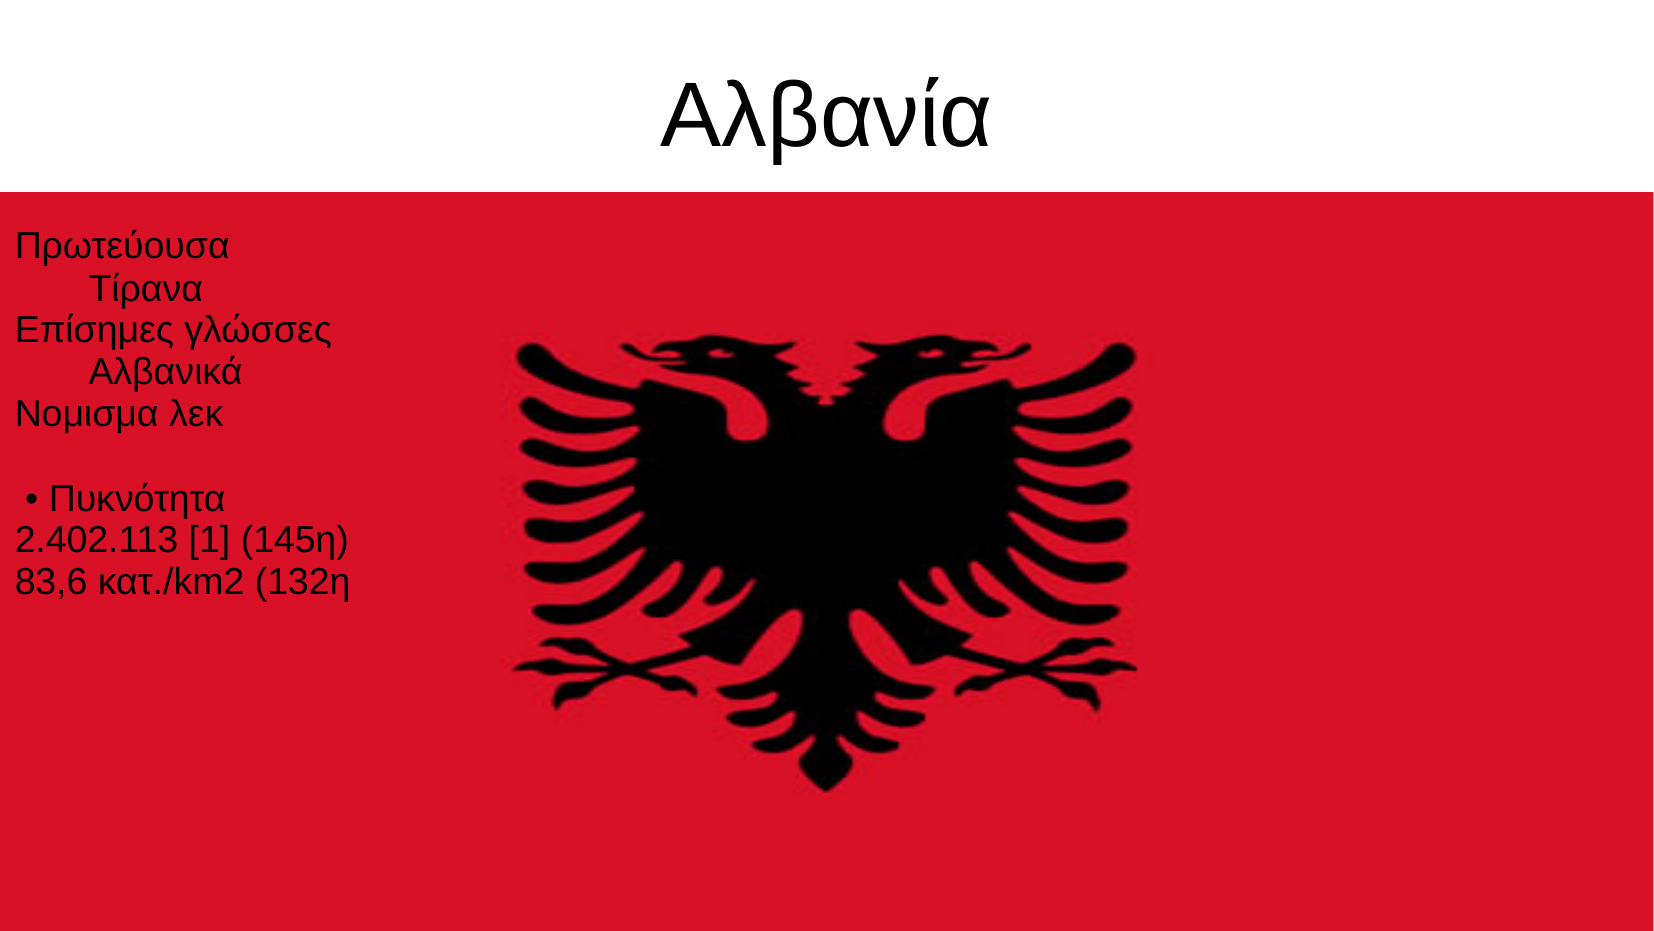

# Αλβανία
Πρωτεύουσα
	Τίρανα
Επίσημες γλώσσες
	Αλβανικά
Νομισμα λεκ
 • Πυκνότητα
2.402.113 [1] (145η)
83,6 κατ./km2 (132η